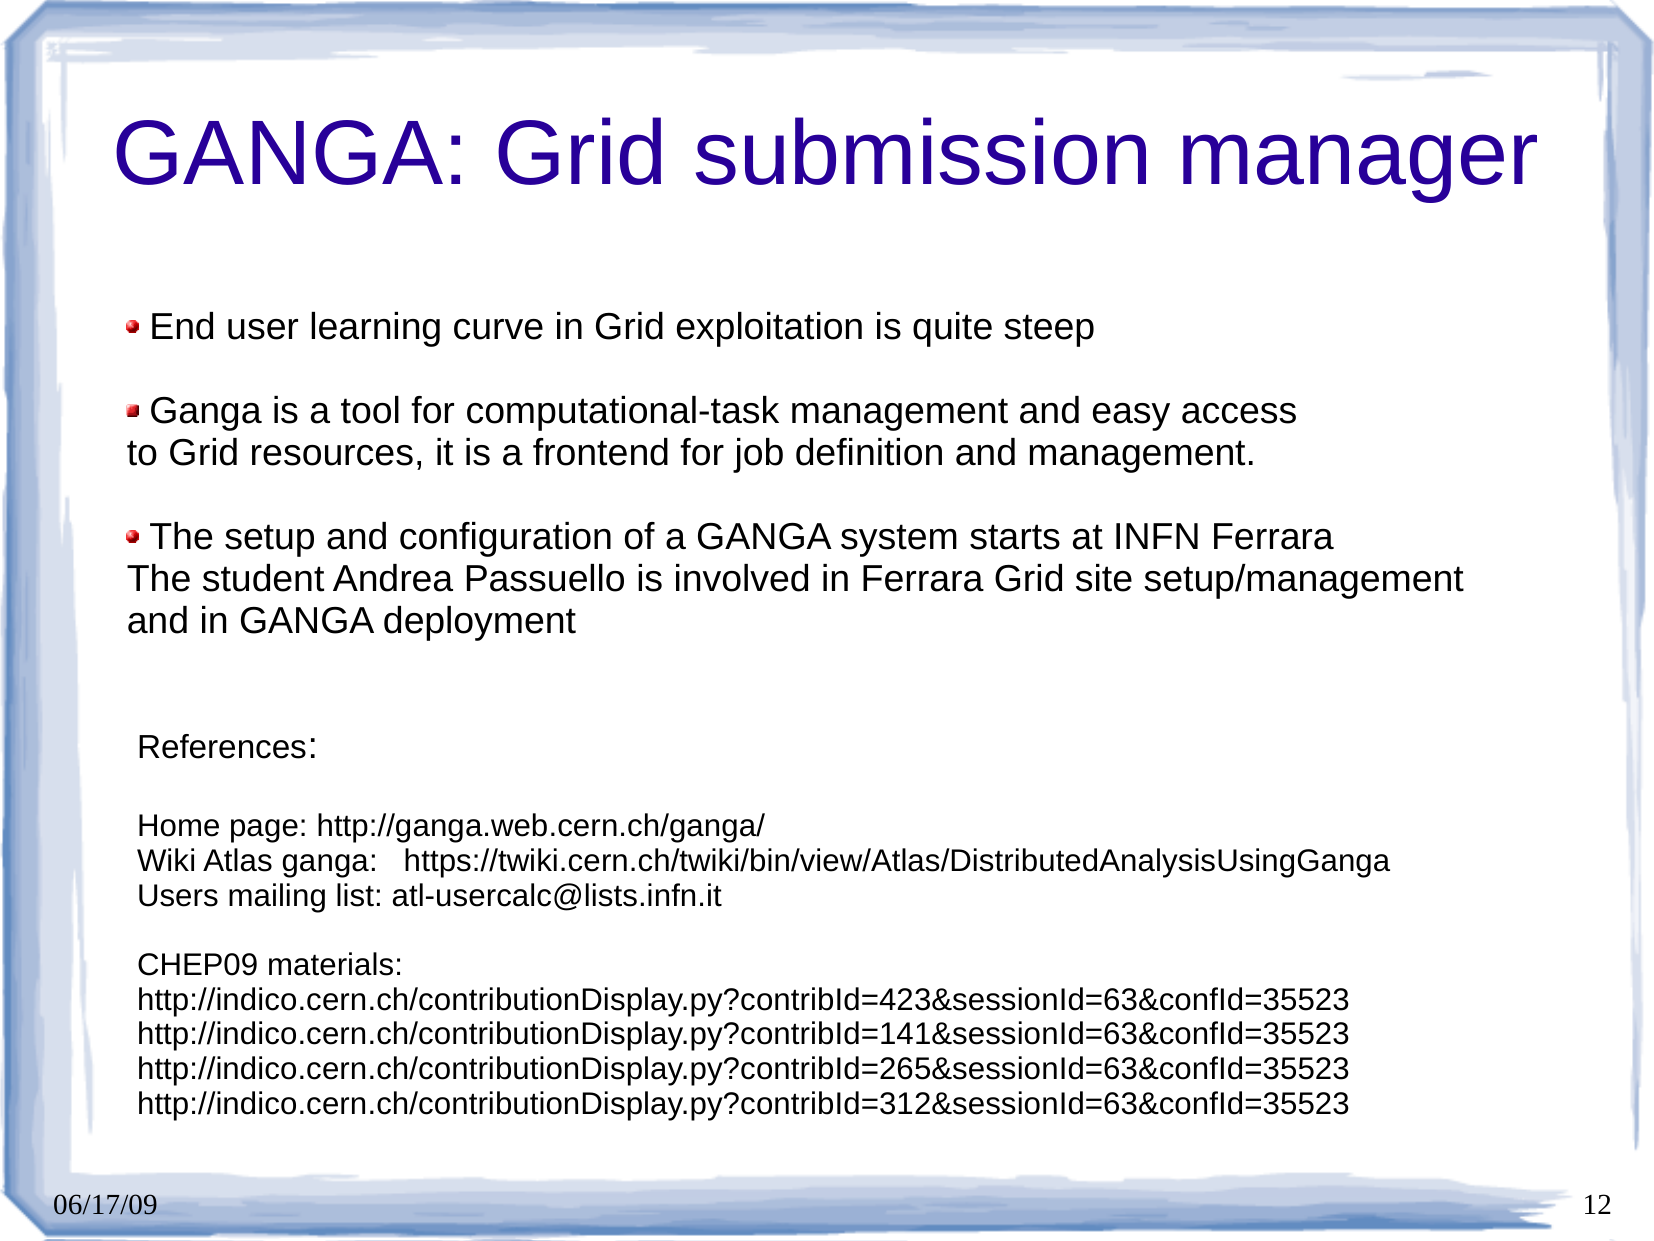

# GANGA: Grid submission manager
 End user learning curve in Grid exploitation is quite steep
 Ganga is a tool for computational-task management and easy access
to Grid resources, it is a frontend for job definition and management.
 The setup and configuration of a GANGA system starts at INFN Ferrara
The student Andrea Passuello is involved in Ferrara Grid site setup/management
and in GANGA deployment
References:
Home page: http://ganga.web.cern.ch/ganga/
Wiki Atlas ganga: https://twiki.cern.ch/twiki/bin/view/Atlas/DistributedAnalysisUsingGanga
Users mailing list: atl-usercalc@lists.infn.it
CHEP09 materials:
http://indico.cern.ch/contributionDisplay.py?contribId=423&sessionId=63&confId=35523
http://indico.cern.ch/contributionDisplay.py?contribId=141&sessionId=63&confId=35523
http://indico.cern.ch/contributionDisplay.py?contribId=265&sessionId=63&confId=35523
http://indico.cern.ch/contributionDisplay.py?contribId=312&sessionId=63&confId=35523
06/17/09
12